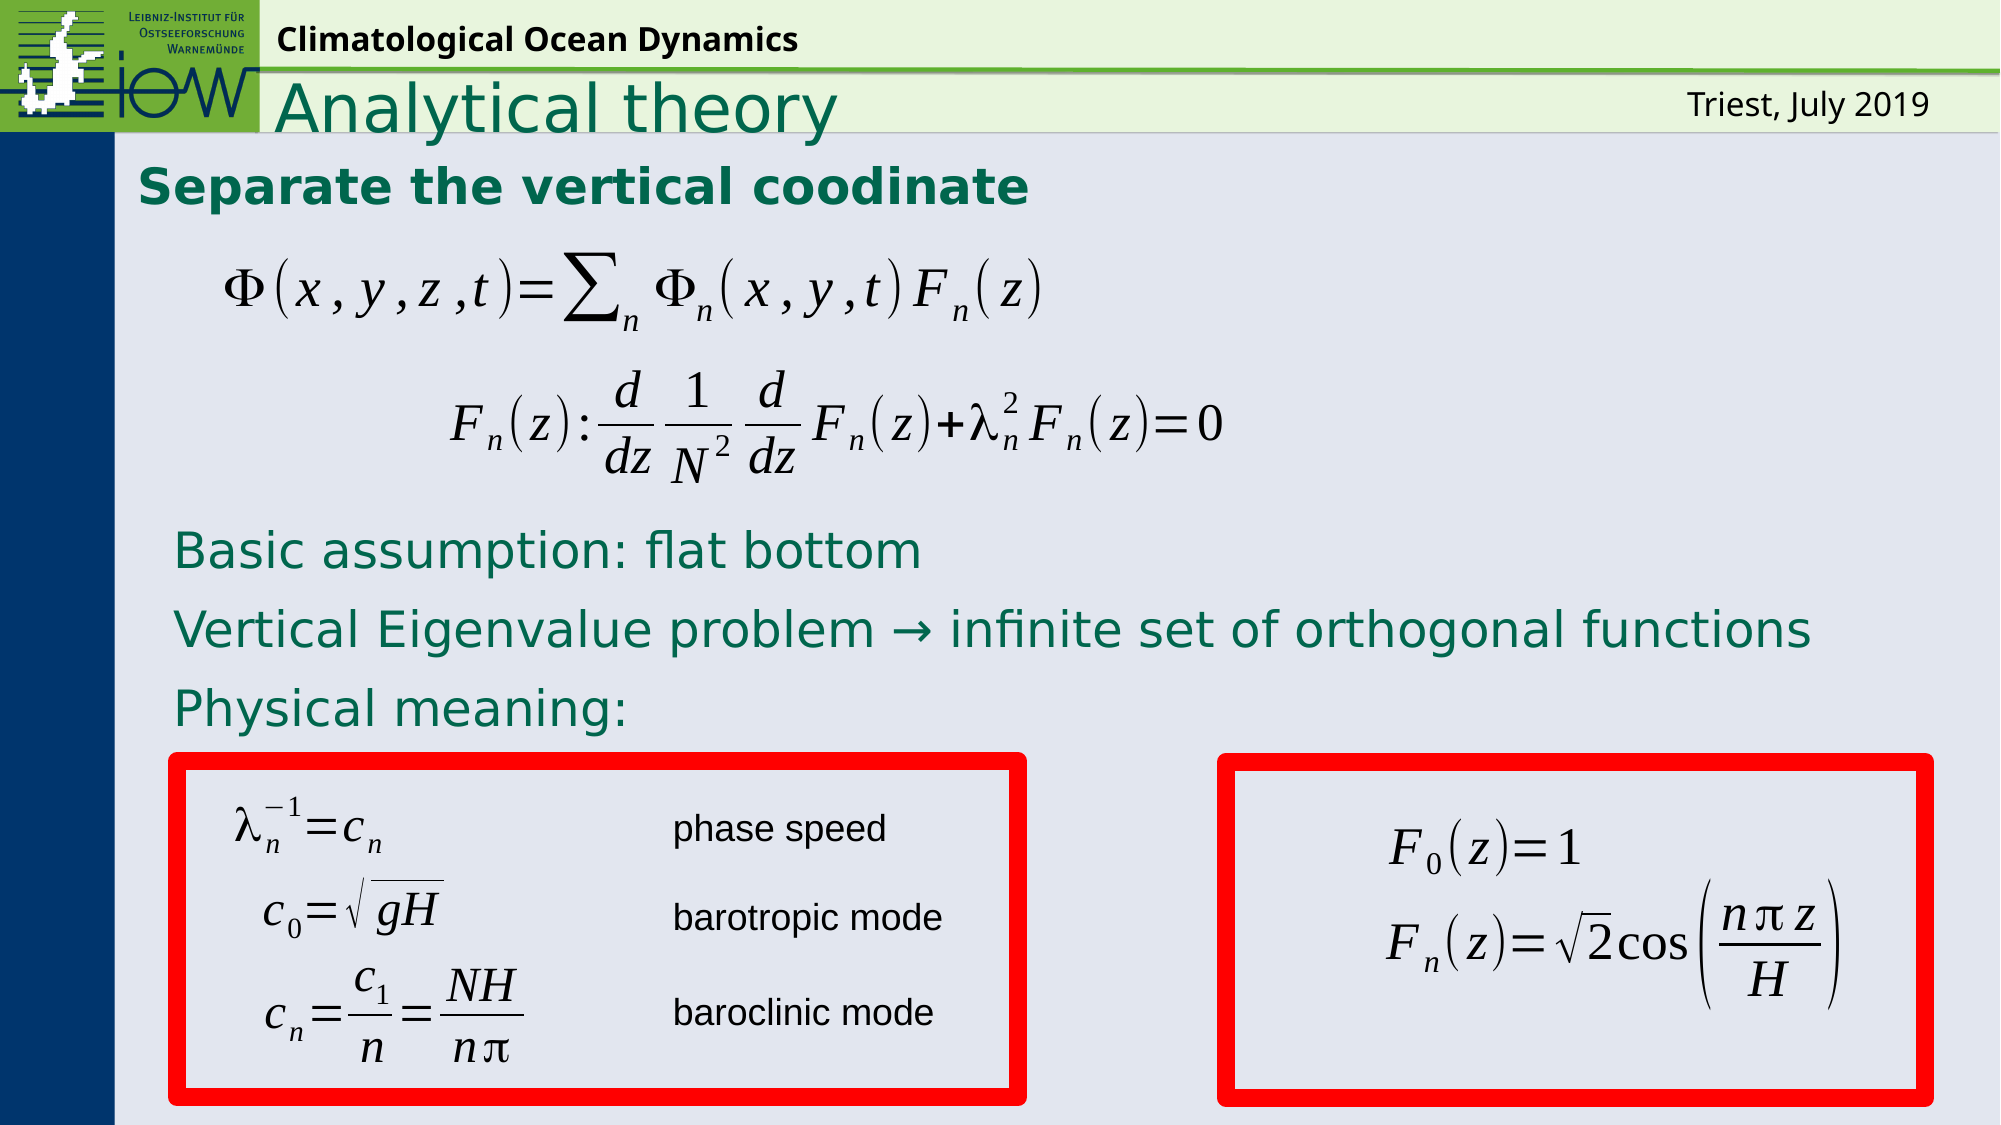

Analytical theory
Separate the vertical coodinate
Basic assumption: flat bottom
Vertical Eigenvalue problem → infinite set of orthogonal functions
Physical meaning:
phase speed
barotropic mode
baroclinic mode